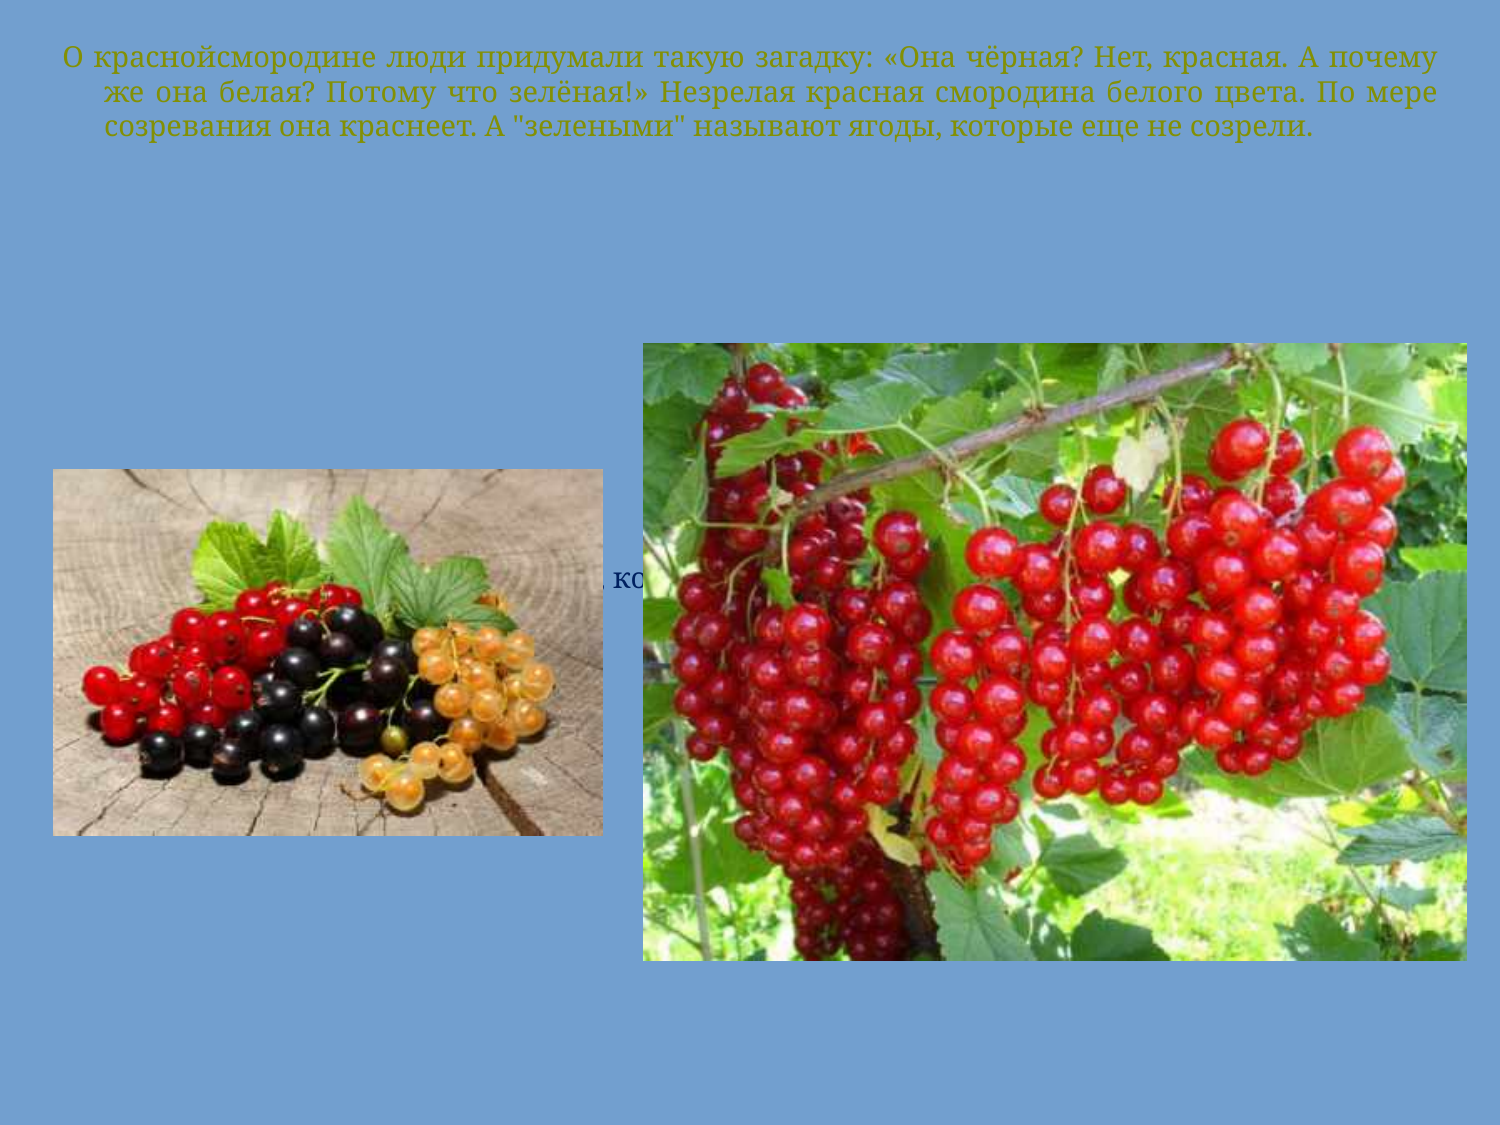

# О краснойсмородине люди придумали такую загадку: «Она чёрная? Нет, красная. А почему же она белая? Потому что зелёная!» Незрелая красная смородина белого цвета. По мере созревания она краснеет. А "зелеными" называют ягоды, которые еще не созрели.
Изсмородины делают желе, варенье, компот и мармелад.